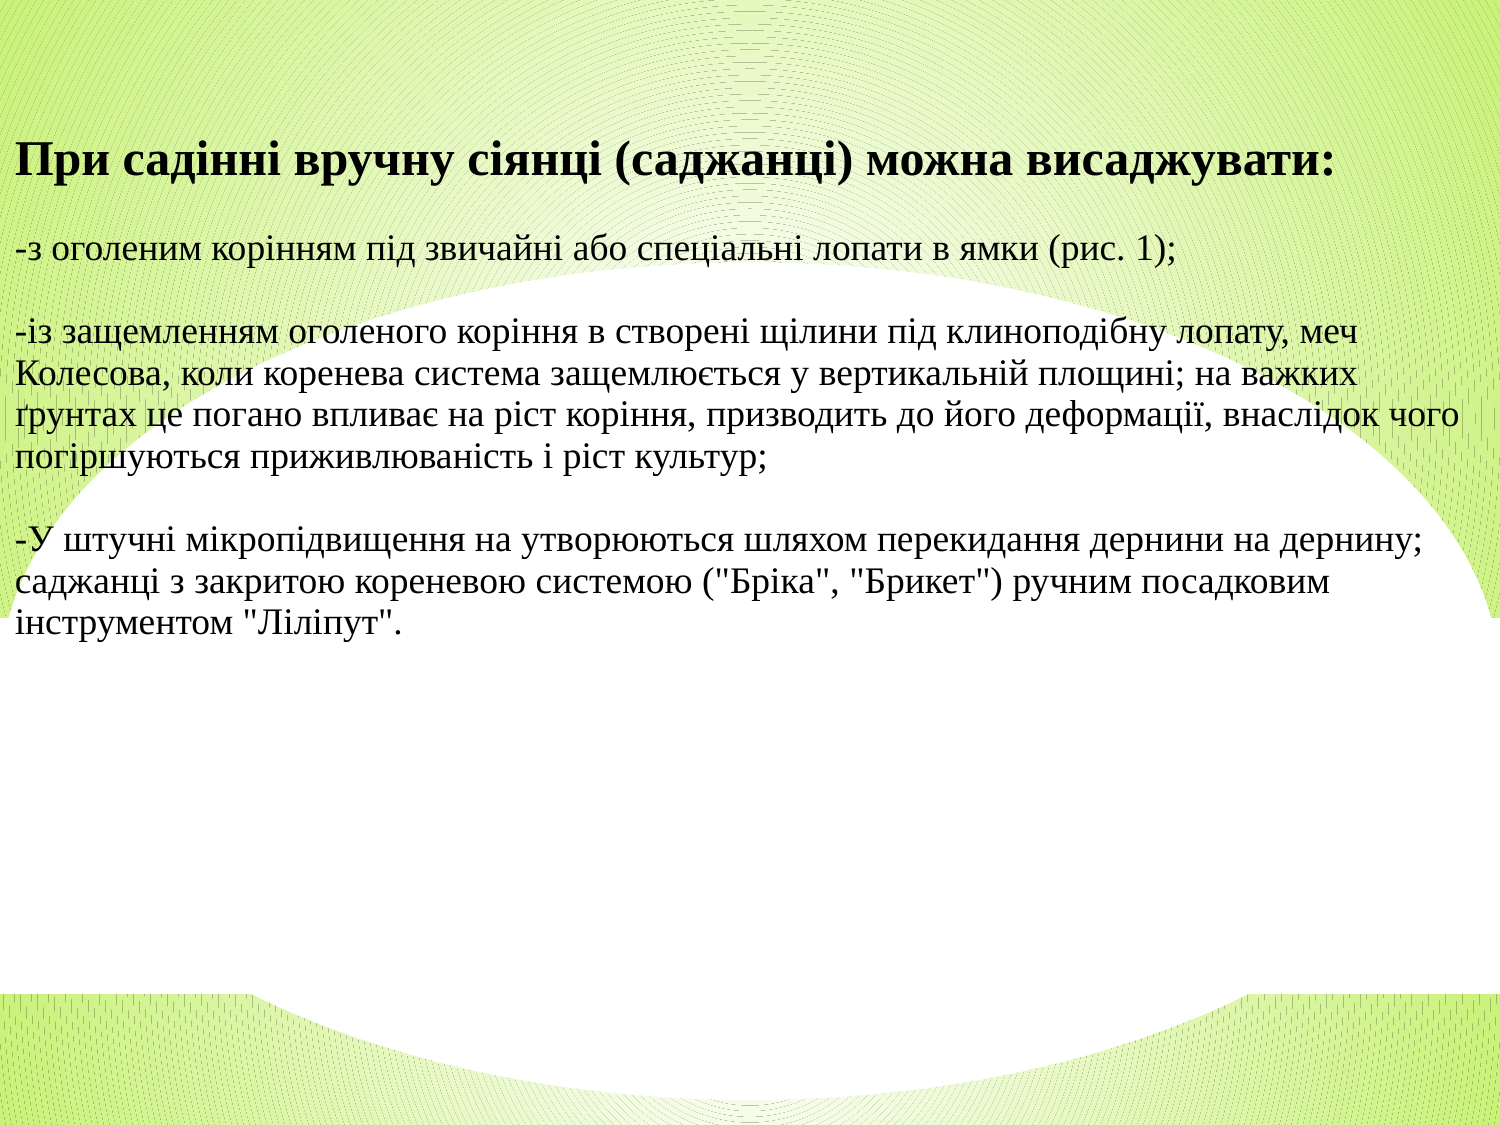

При садінні вручну сіянці (саджанці) можна висаджувати:
-з оголеним корінням під звичайні або спеціальні лопати в ямки (рис. 1);
-із защемленням оголеного коріння в створені щілини під клиноподібну лопату, меч Колесова, коли коренева система защемлюється у вертикальній площині; на важких ґрунтах це погано впливає на ріст коріння, призводить до його деформації, внаслідок чого погіршуються приживлюваність і ріст культур;
-У штучні мікропідвищення на утворюються шляхом перекидання дернини на дернину;
саджанці з закритою кореневою системою ("Бріка", "Брикет") ручним посадковим інструментом "Ліліпут".